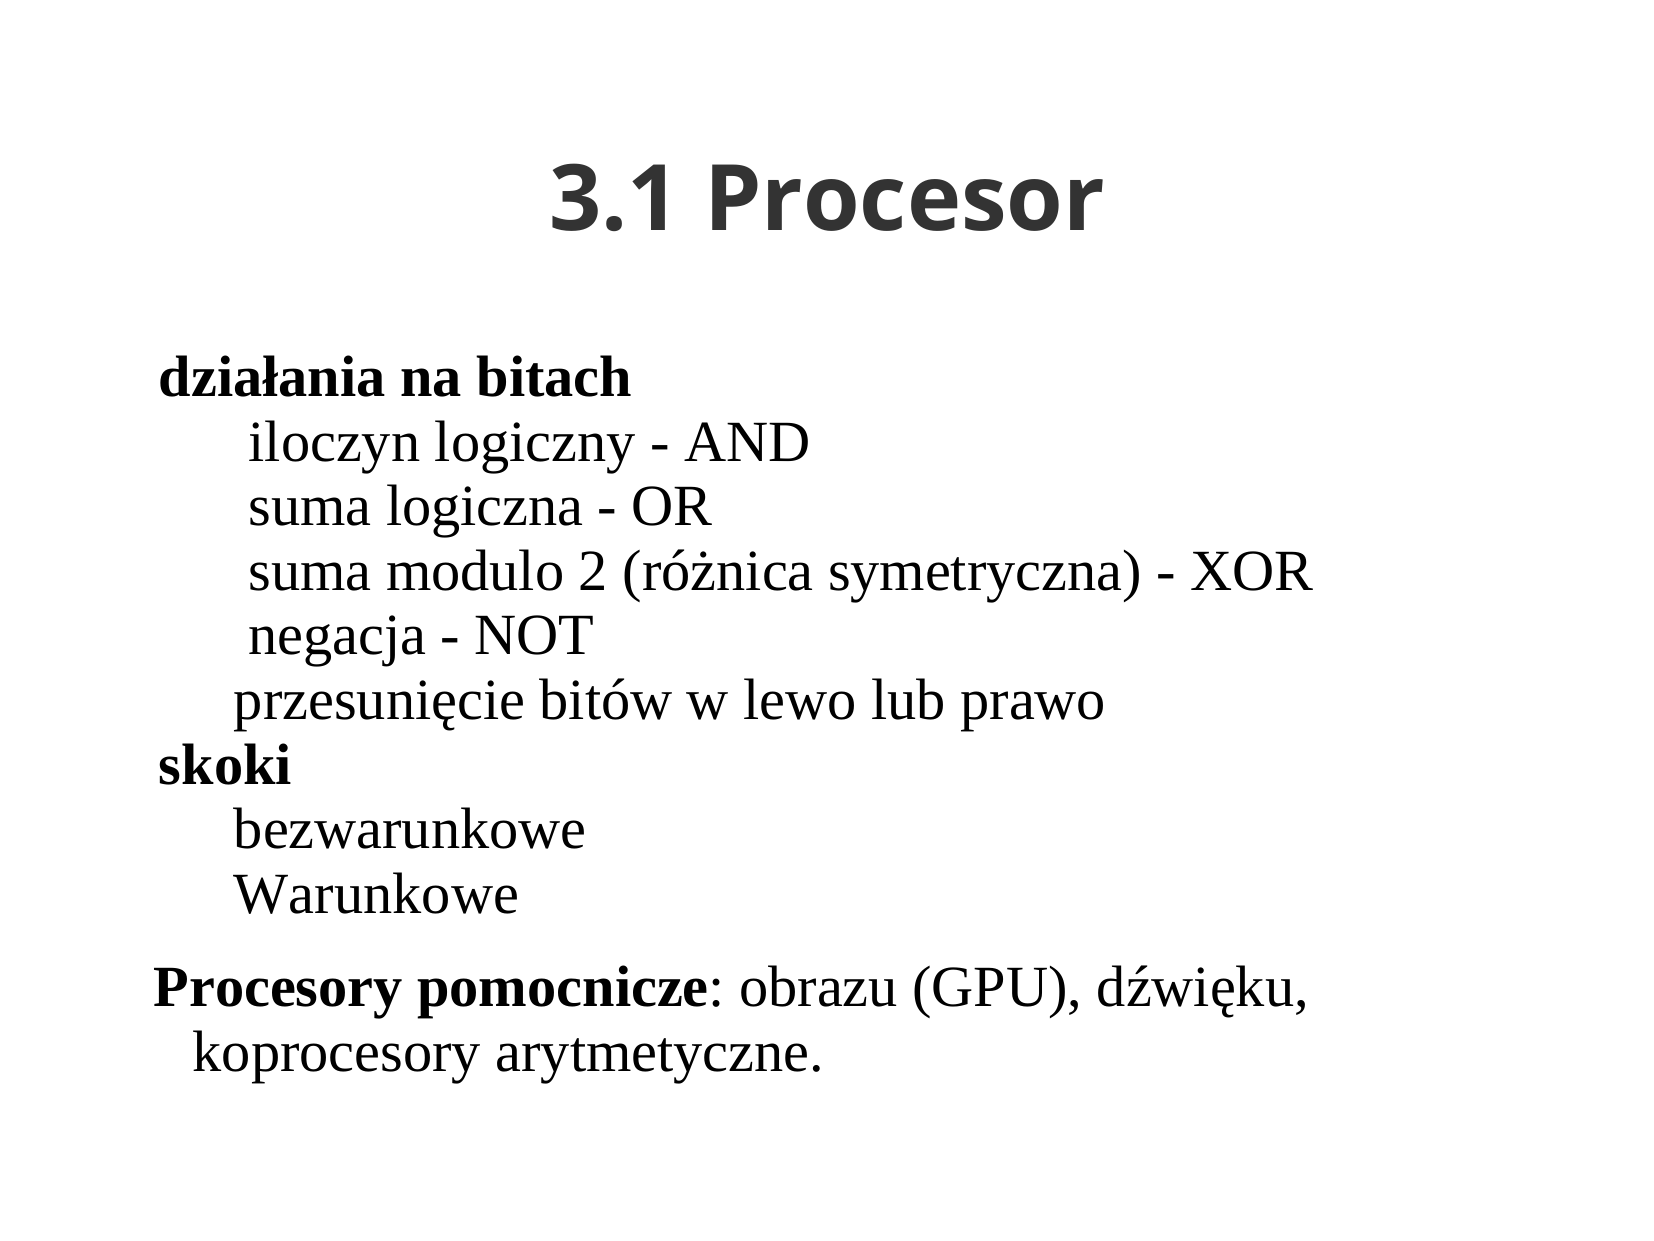

# 3.1 Procesor
działania na bitach
 iloczyn logiczny - AND
 suma logiczna - OR
 suma modulo 2 (różnica symetryczna) - XOR
 negacja - NOT
przesunięcie bitów w lewo lub prawo
skoki
bezwarunkowe
Warunkowe
 Procesory pomocnicze: obrazu (GPU), dźwięku, koprocesory arytmetyczne.